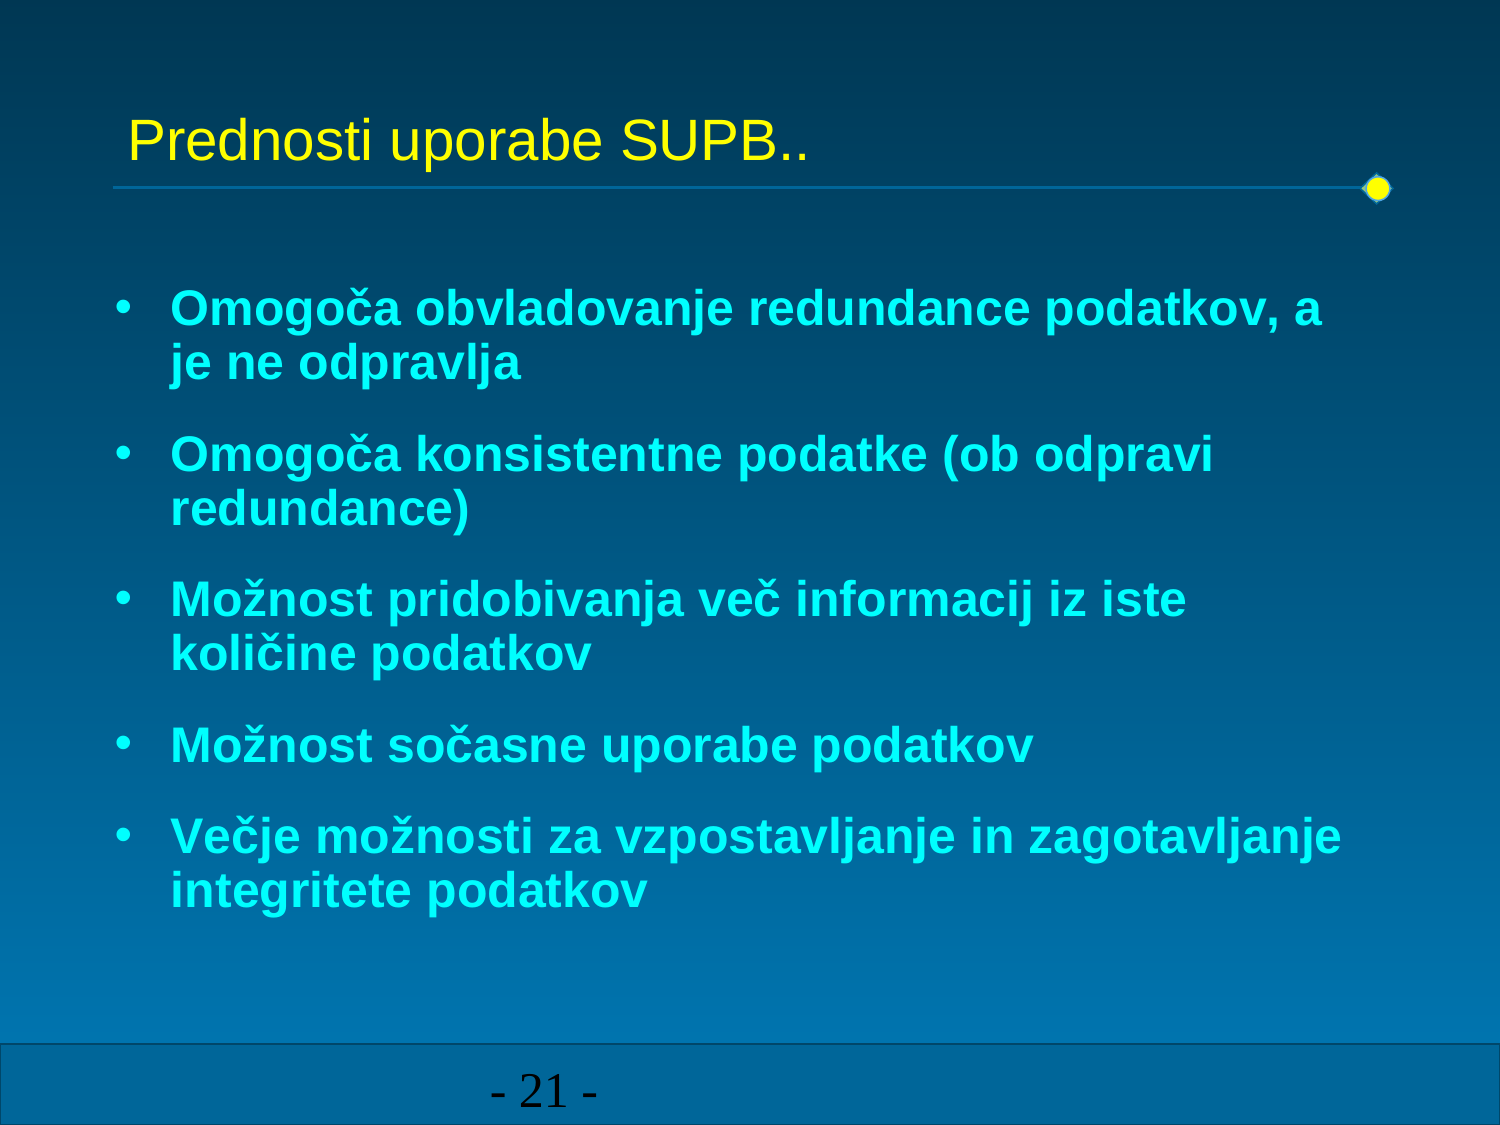

# Prednosti uporabe SUPB..
Omogoča obvladovanje redundance podatkov, a je ne odpravlja
Omogoča konsistentne podatke (ob odpravi redundance)
Možnost pridobivanja več informacij iz iste količine podatkov
Možnost sočasne uporabe podatkov
Večje možnosti za vzpostavljanje in zagotavljanje integritete podatkov
(c) Pearson Education 2005